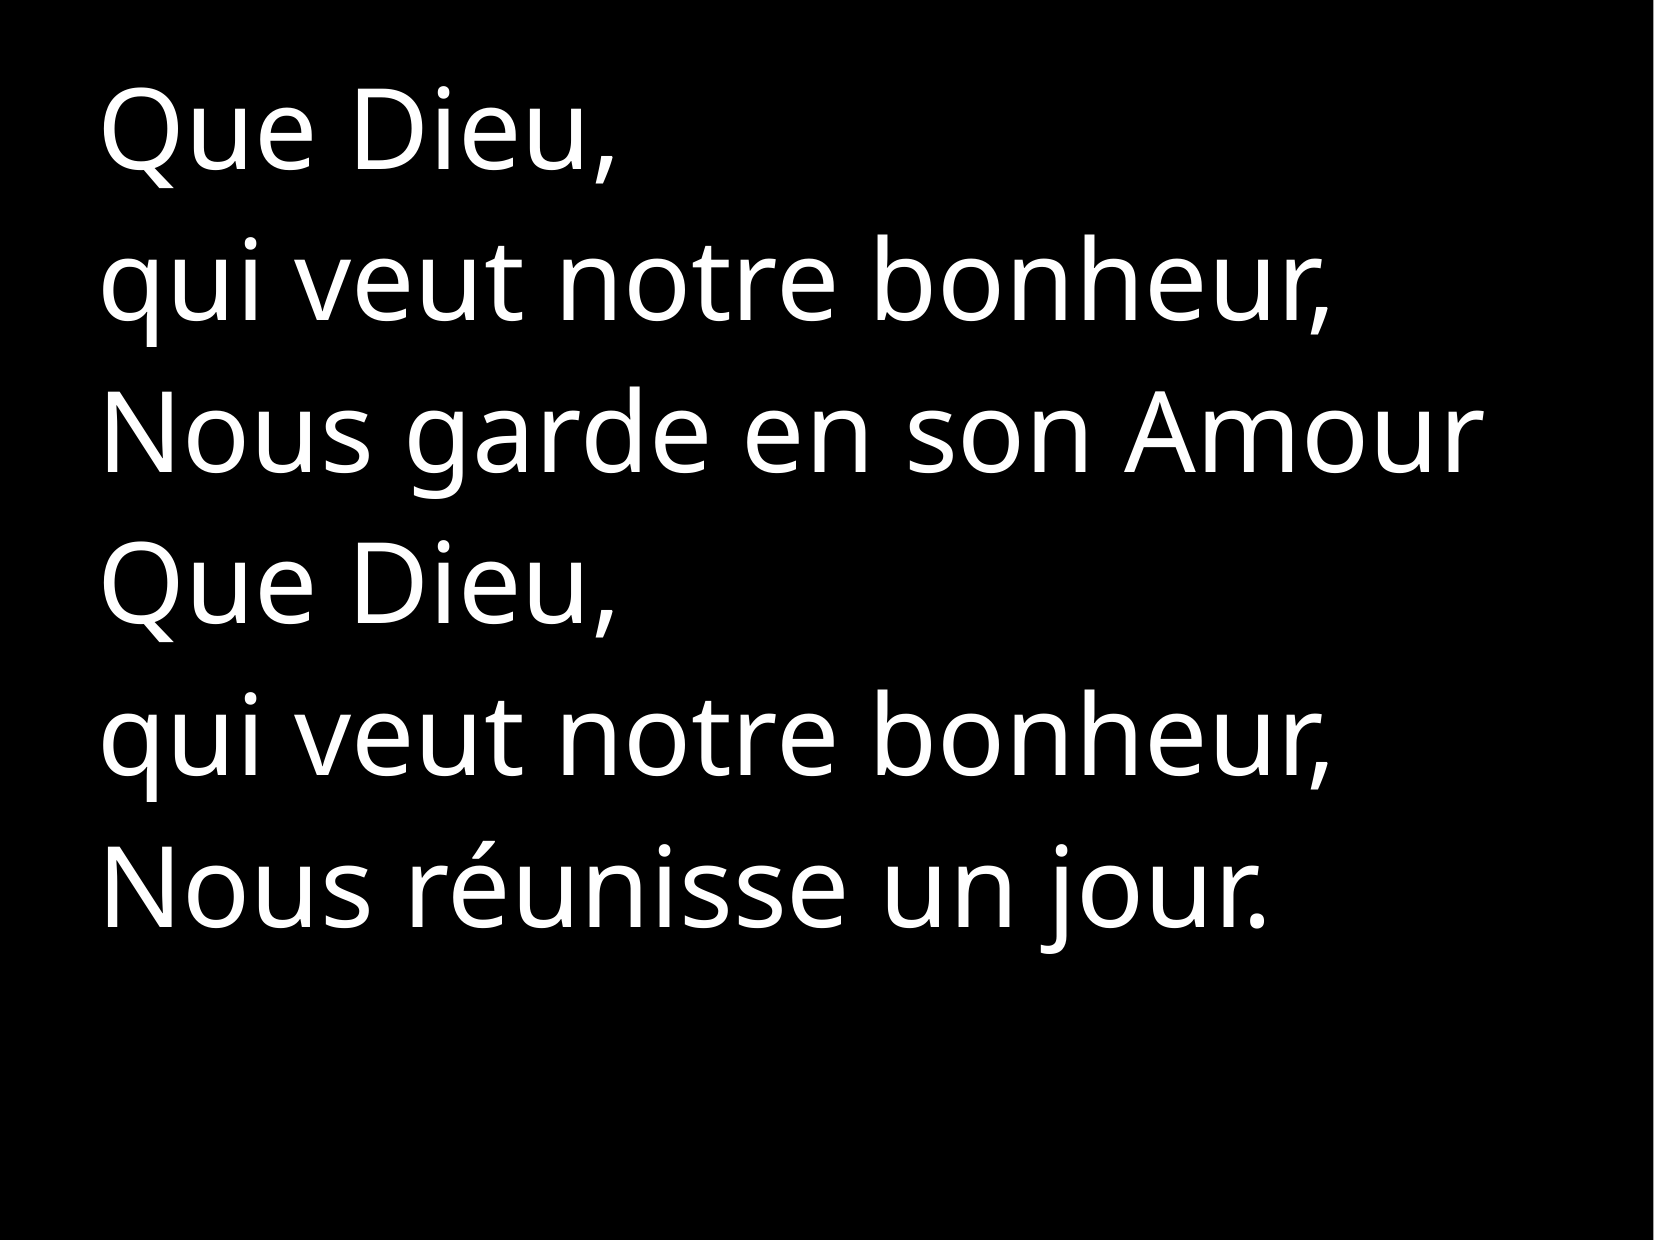

# Que Dieu,
qui veut notre bonheur,
Nous garde en son Amour
Que Dieu,
qui veut notre bonheur,
Nous réunisse un jour.